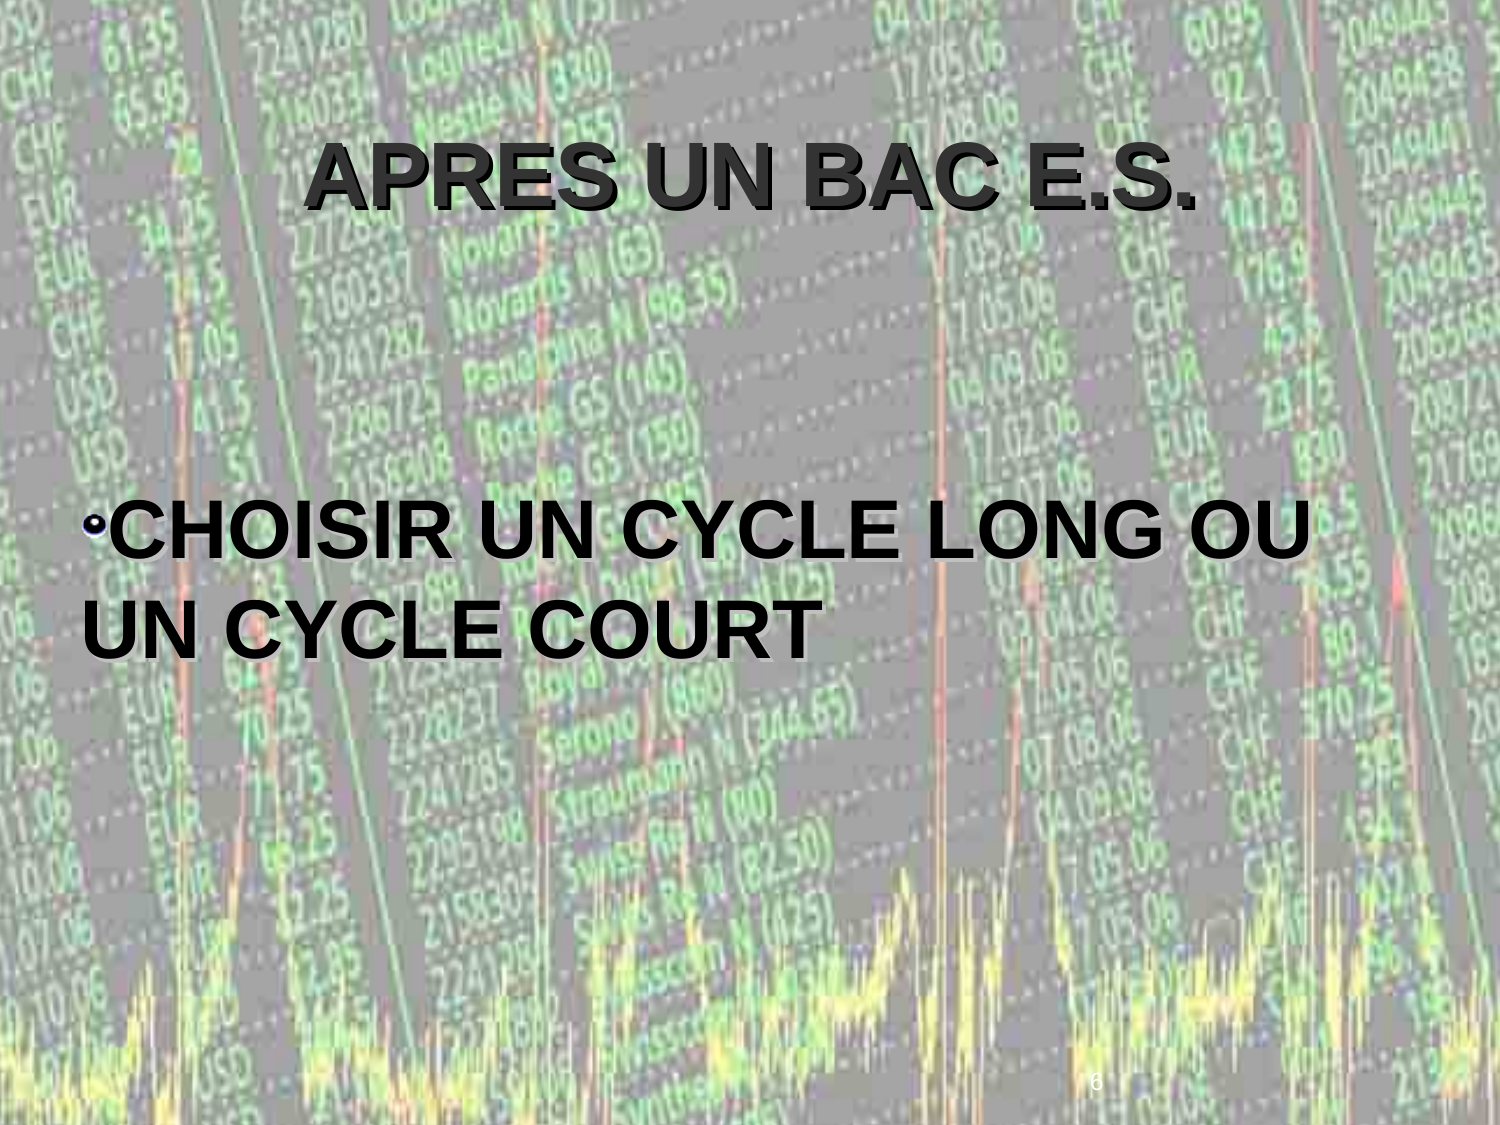

# APRES UN BAC E.S.
CHOISIR UN CYCLE LONG OU UN CYCLE COURT